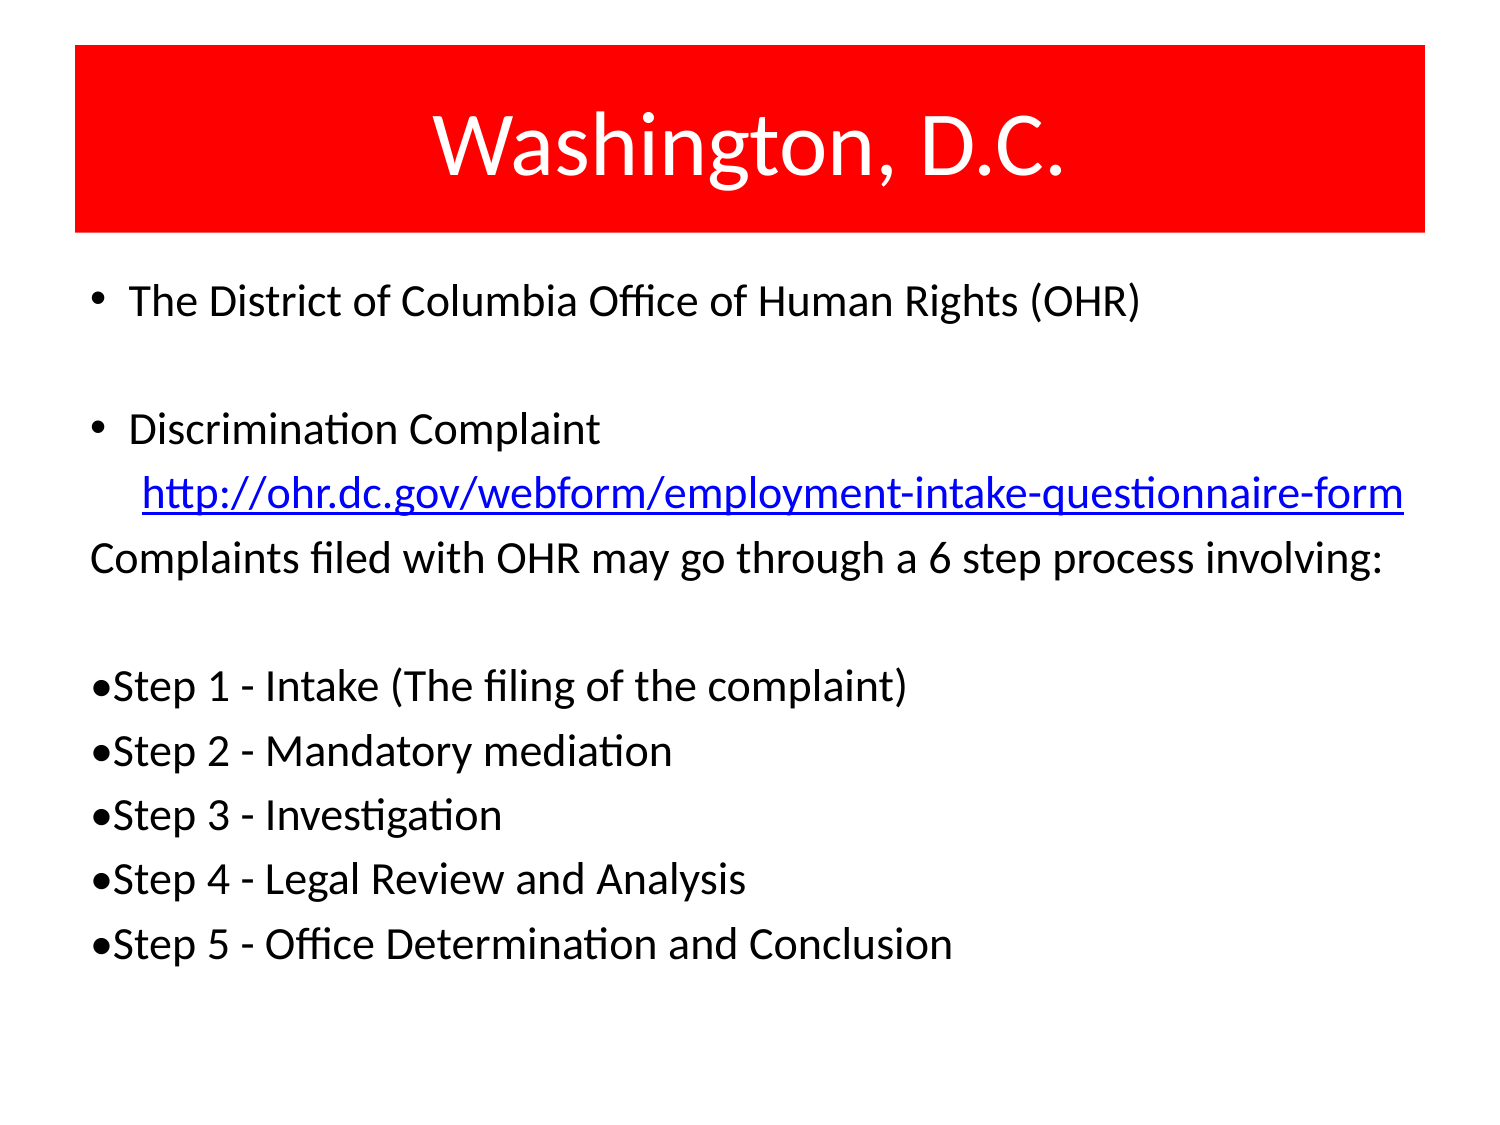

# Washington, D.C.
The District of Columbia Office of Human Rights (OHR)
Discrimination Complaint
	http://ohr.dc.gov/webform/employment-intake-questionnaire-form
Complaints filed with OHR may go through a 6 step process involving:
•Step 1 - Intake (The filing of the complaint)
•Step 2 - Mandatory mediation
•Step 3 - Investigation
•Step 4 - Legal Review and Analysis
•Step 5 - Office Determination and Conclusion